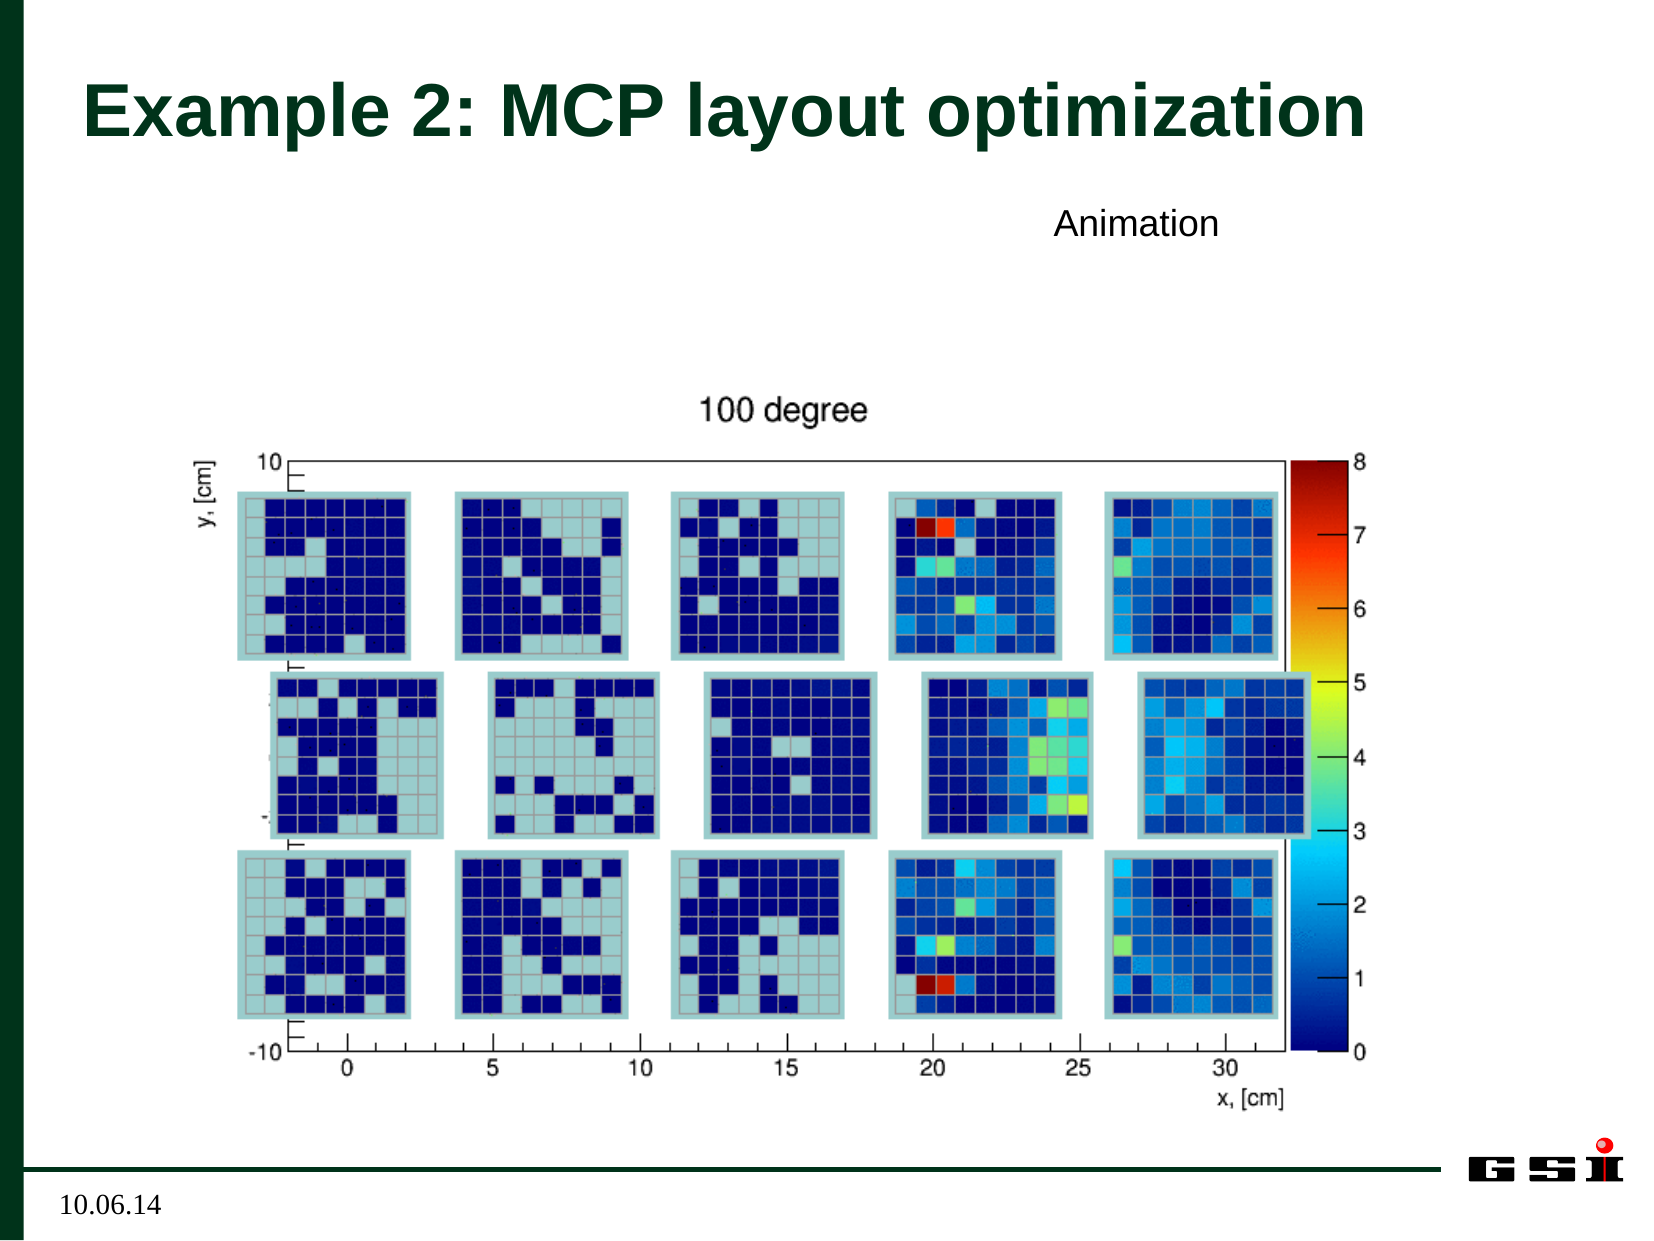

# Example 2: MCP layout optimization
Animation
10.06.14